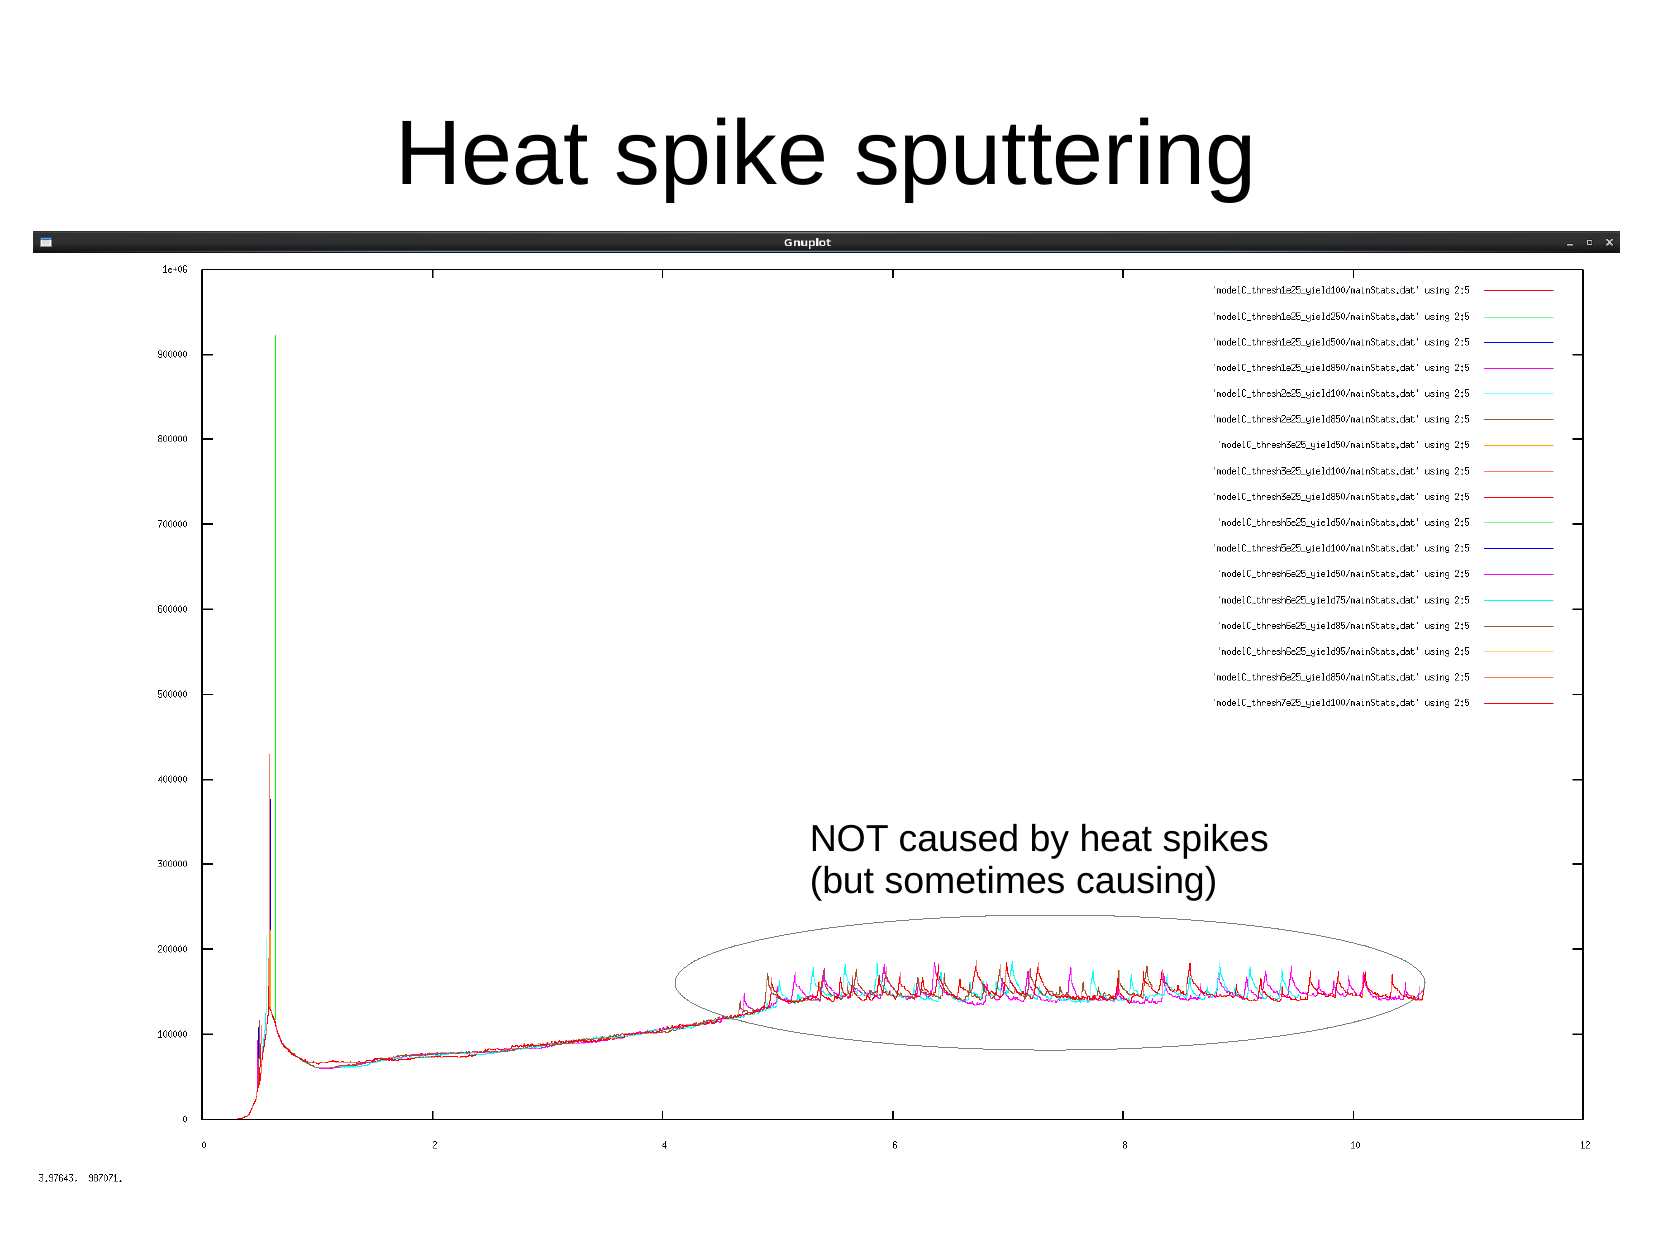

# Heat spike sputtering
NOT caused by heat spikes
(but sometimes causing)